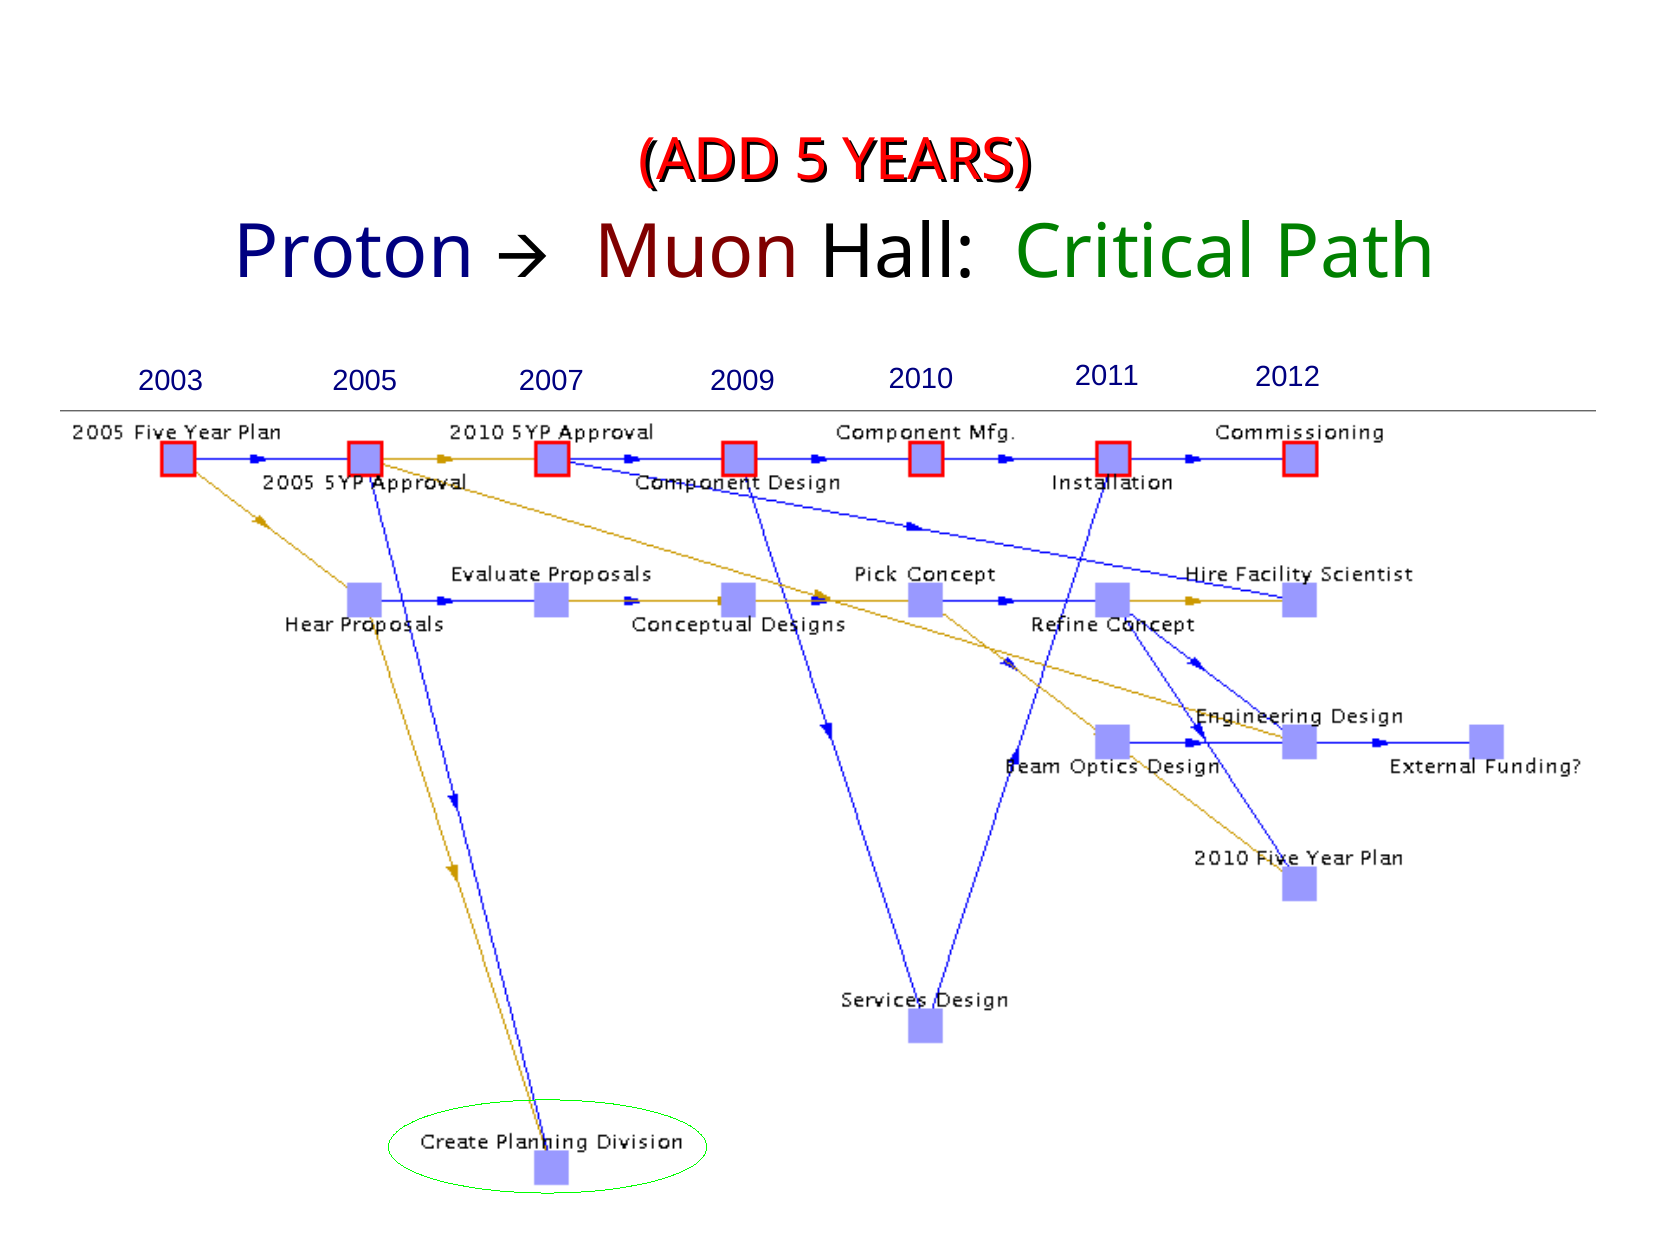

# (ADD 5 YEARS) Proton  Muon Hall: Critical Path
2011
2012
2010
2003
2005
2007
2009